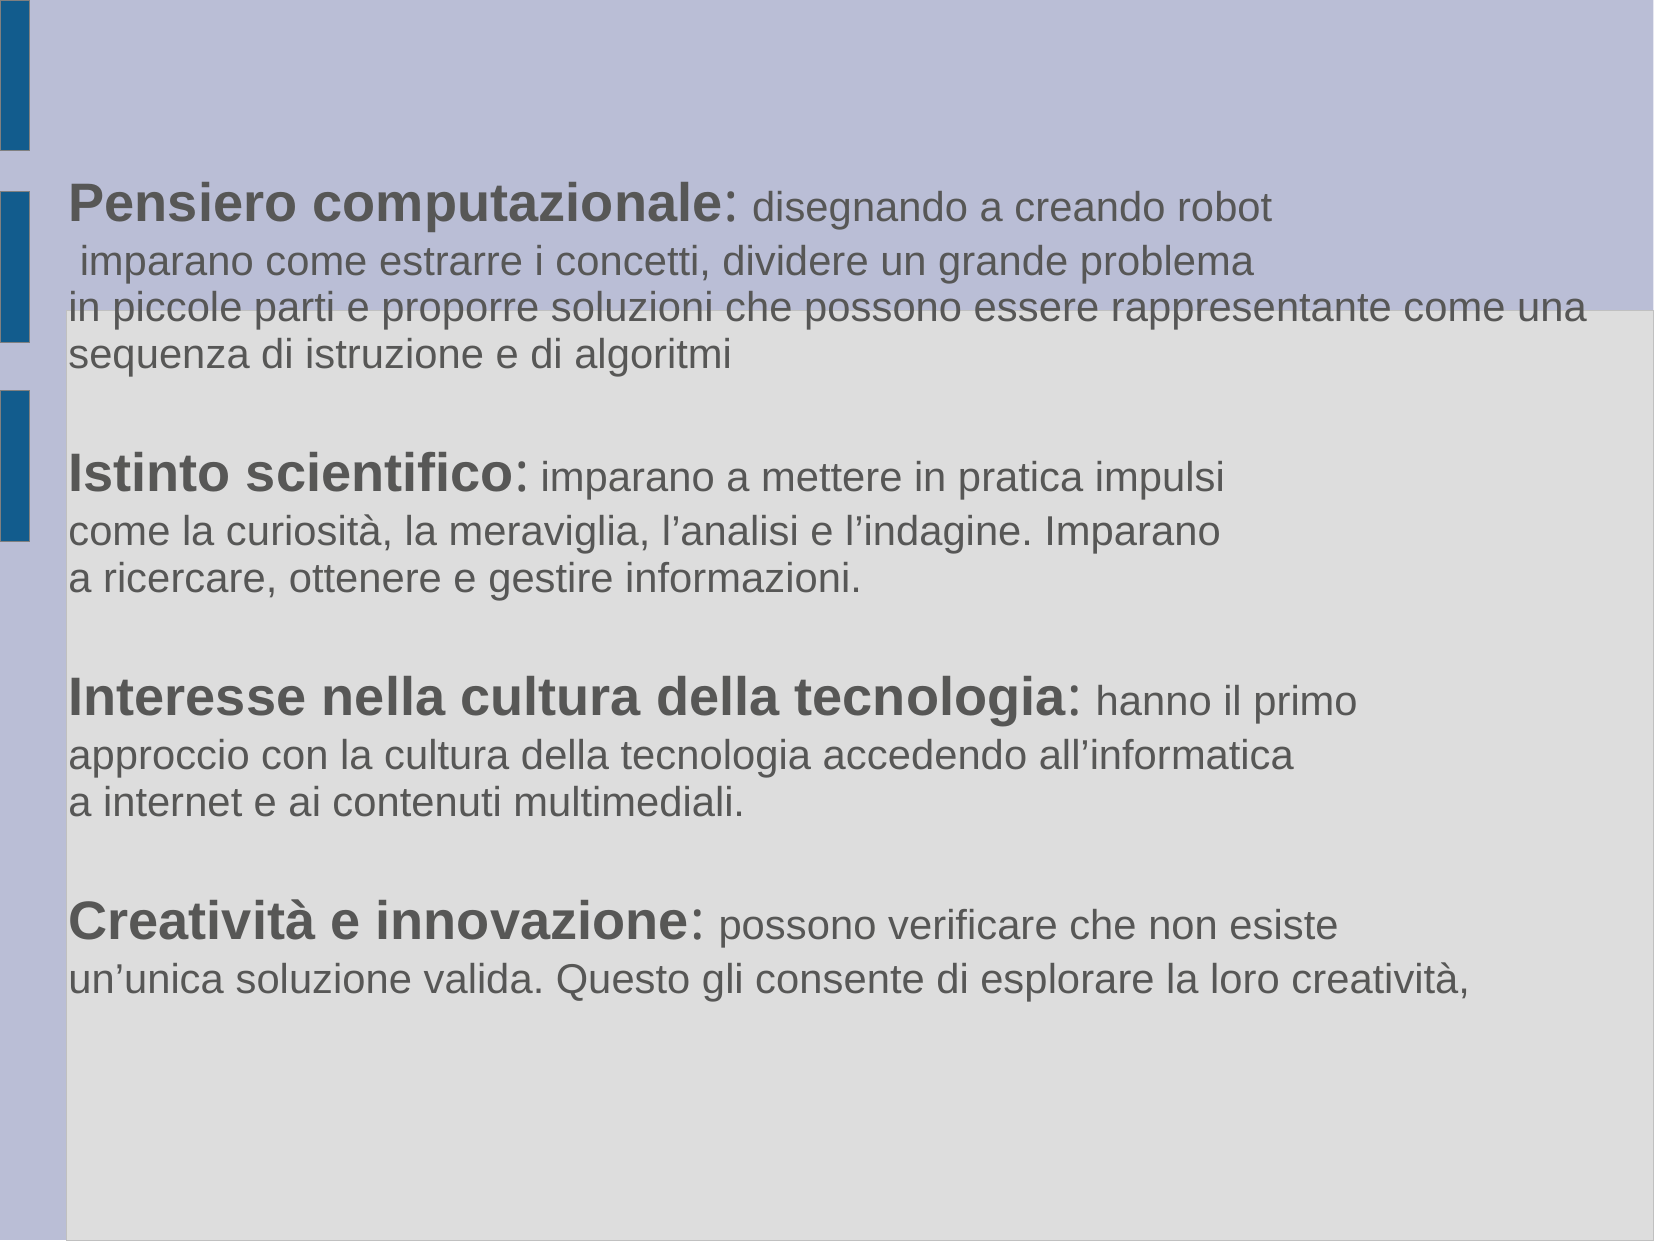

Pensiero computazionale: disegnando a creando robot
 imparano come estrarre i concetti, dividere un grande problema
in piccole parti e proporre soluzioni che possono essere rappresentante come una
sequenza di istruzione e di algoritmi
Istinto scientifico: imparano a mettere in pratica impulsi
come la curiosità, la meraviglia, l’analisi e l’indagine. Imparano
a ricercare, ottenere e gestire informazioni.
Interesse nella cultura della tecnologia: hanno il primo
approccio con la cultura della tecnologia accedendo all’informatica
a internet e ai contenuti multimediali.
Creatività e innovazione: possono verificare che non esiste
un’unica soluzione valida. Questo gli consente di esplorare la loro creatività,